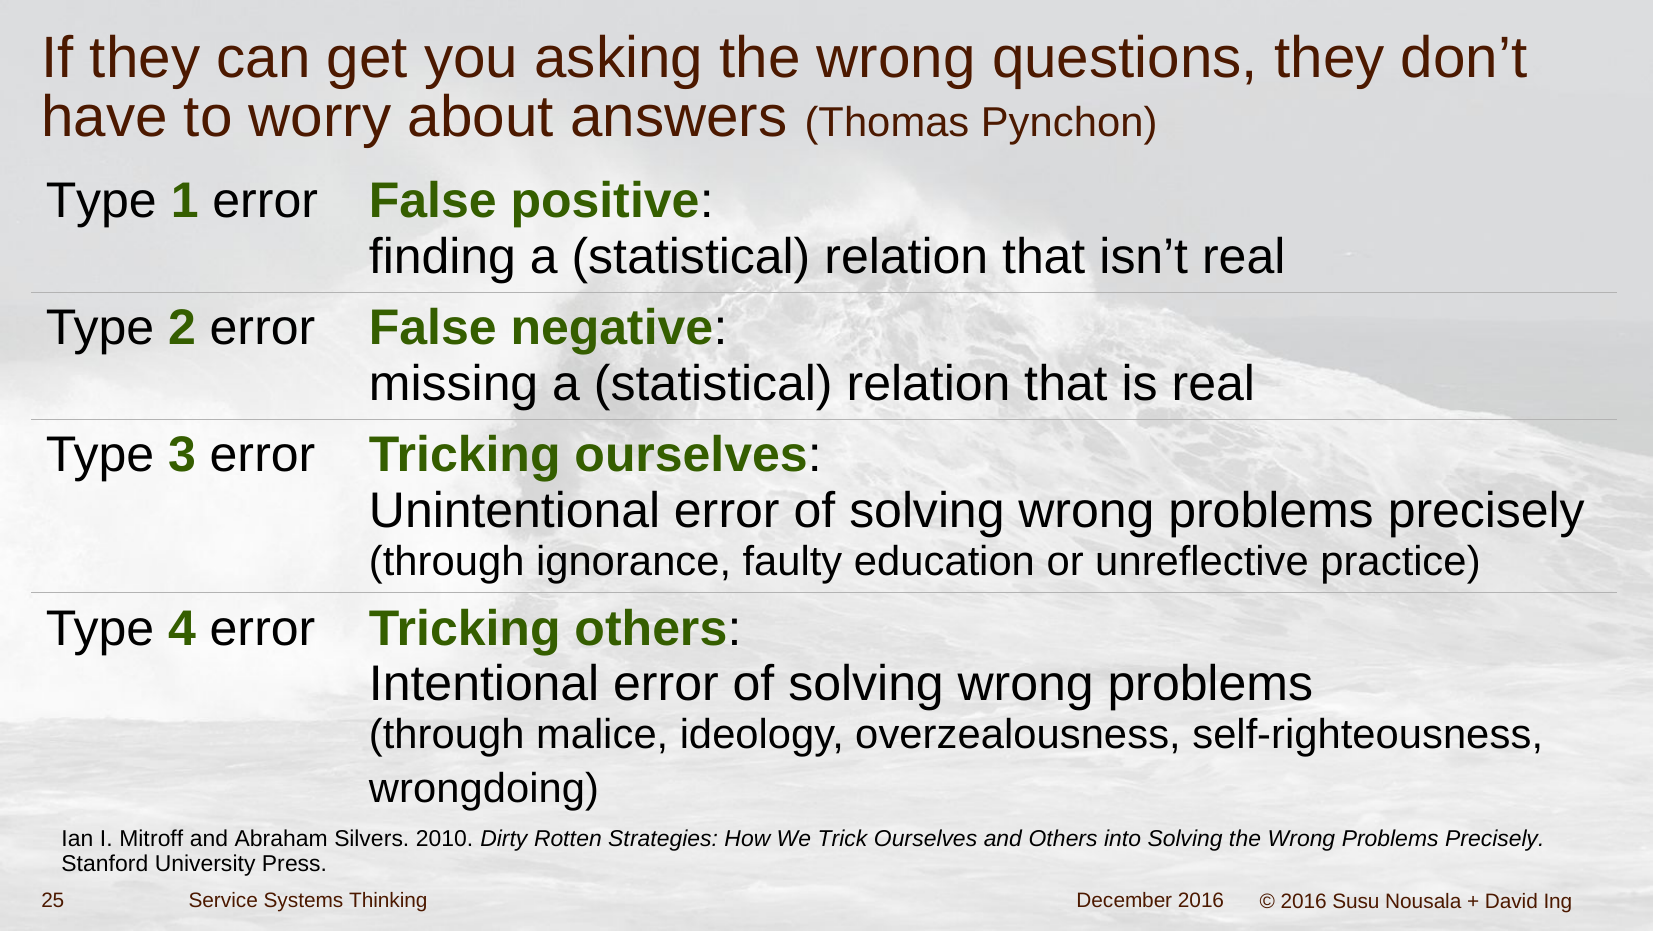

# If they can get you asking the wrong questions, they don’t have to worry about answers (Thomas Pynchon)
| Type 1 error | False positive: finding a (statistical) relation that isn’t real |
| --- | --- |
| Type 2 error | False negative: missing a (statistical) relation that is real |
| Type 3 error | Tricking ourselves: Unintentional error of solving wrong problems precisely (through ignorance, faulty education or unreflective practice) |
| Type 4 error | Tricking others: Intentional error of solving wrong problems (through malice, ideology, overzealousness, self-righteousness, wrongdoing) |
Ian I. Mitroff and Abraham Silvers. 2010. Dirty Rotten Strategies: How We Trick Ourselves and Others into Solving the Wrong Problems Precisely. Stanford University Press.
Service Systems Thinking
December 2016
25